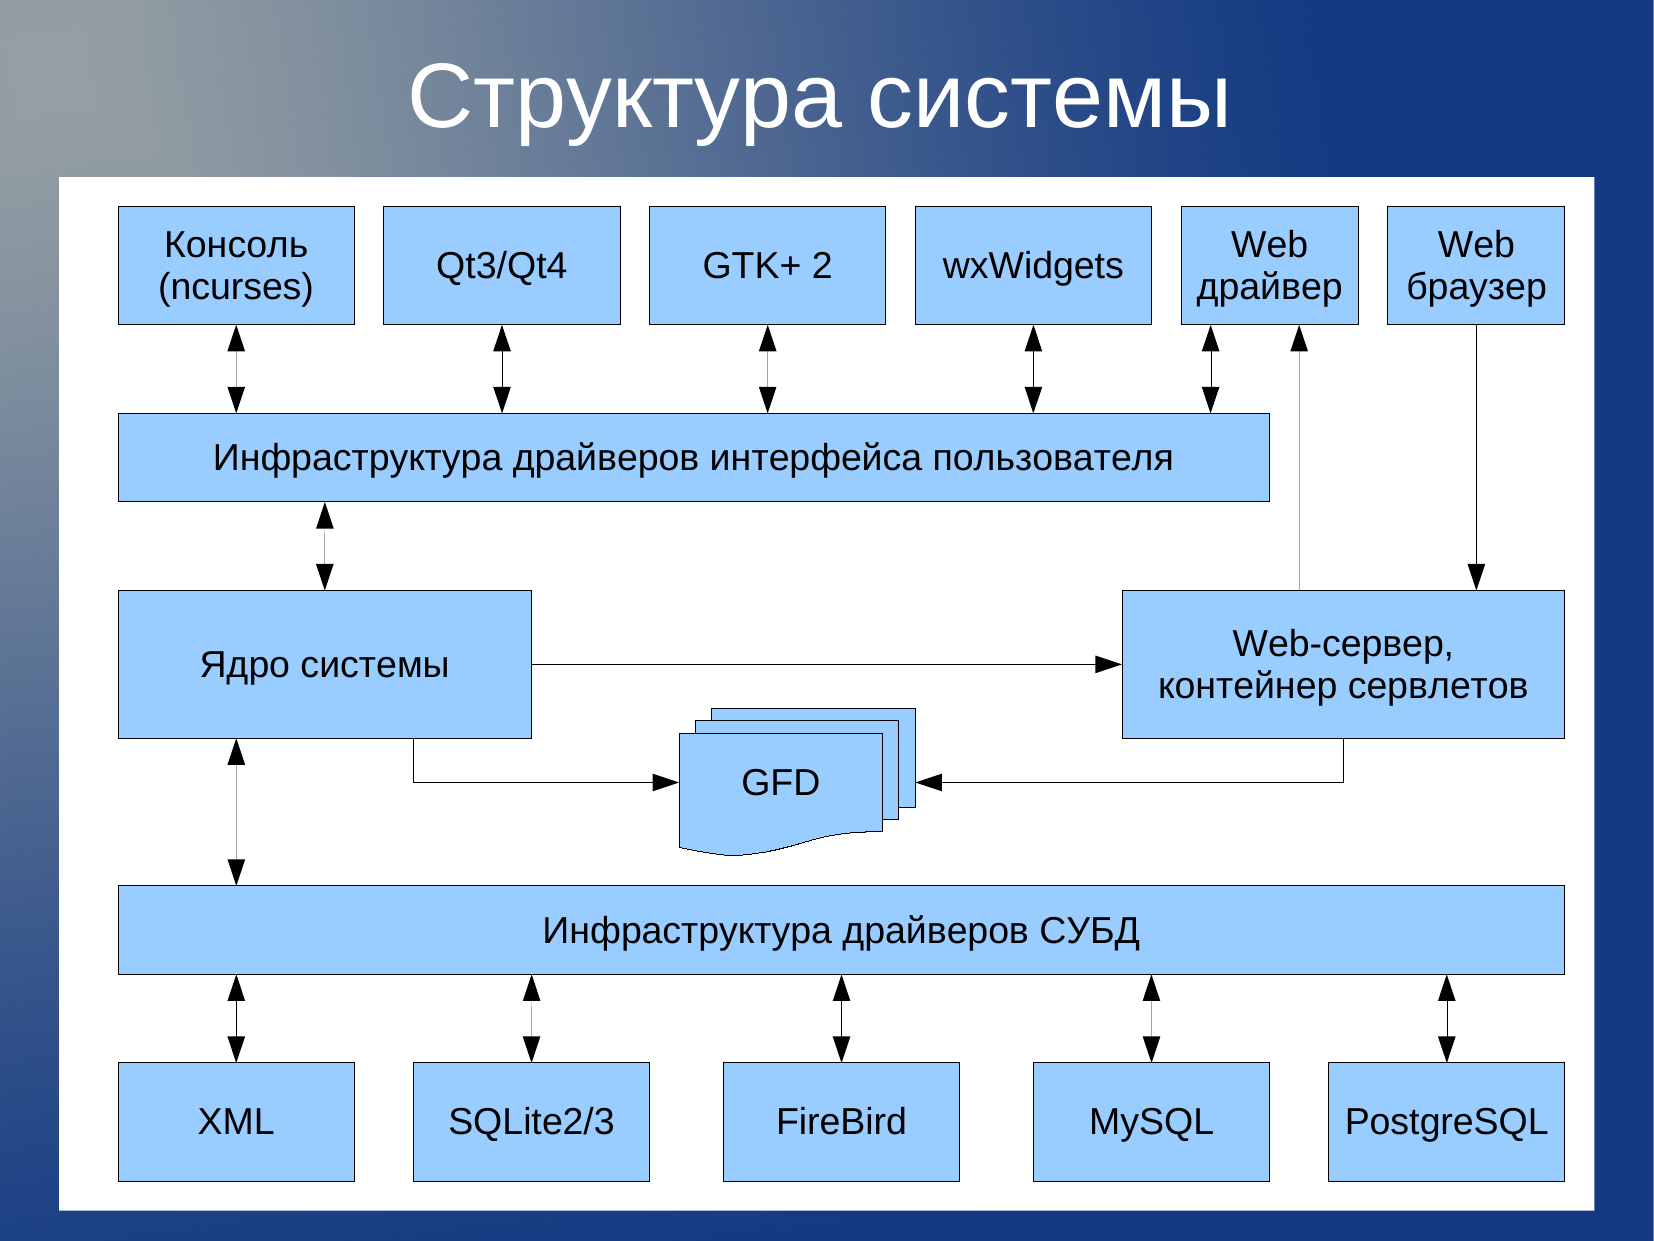

# Структура системы
Консоль
(ncurses)
Qt3/Qt4
GTK+ 2
wxWidgets
Web
драйвер
Web
браузер
Инфраструктура драйверов интерфейса пользователя
Ядро системы
Web-сервер,
контейнер сервлетов
GFD
Инфраструктура драйверов СУБД
XML
SQLite2/3
FireBird
MySQL
PostgreSQL